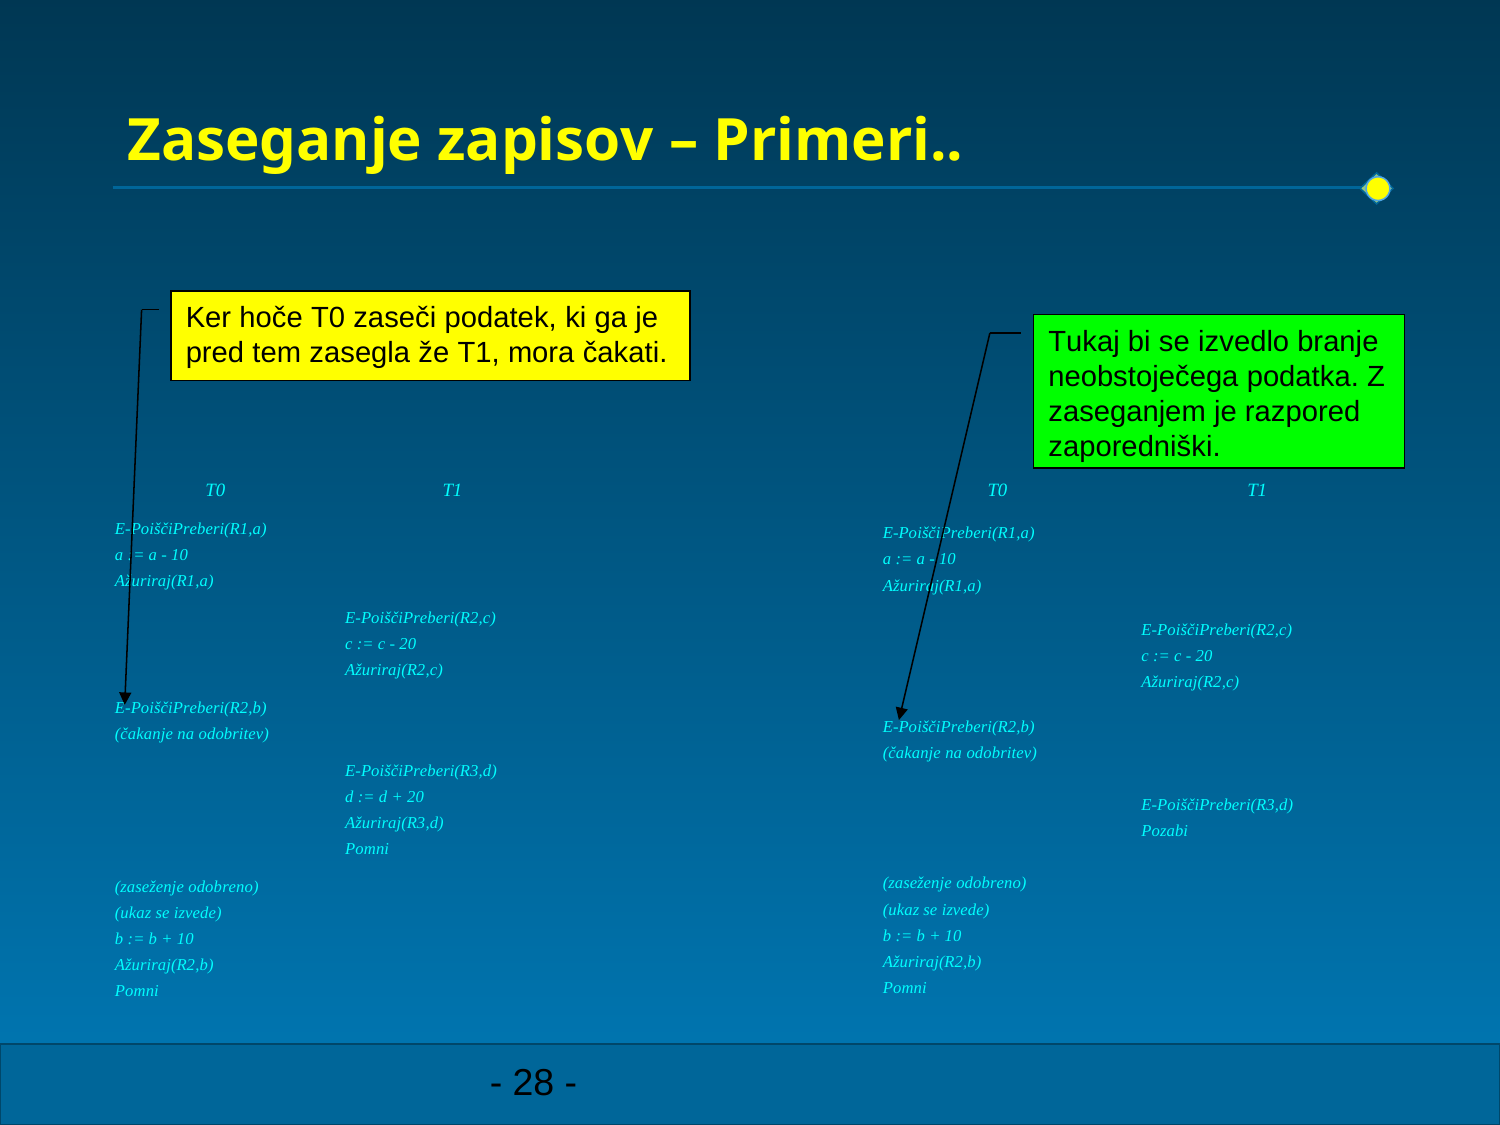

# Zaseganje zapisov – Primeri..
Ker hoče T0 zaseči podatek, ki ga je pred tem zasegla že T1, mora čakati.
Tukaj bi se izvedlo branje neobstoječega podatka. Z zaseganjem je razpored zaporedniški.
| T0 | T1 |
| --- | --- |
| E-PoiščiPreberi(R1,a) a := a - 10 Ažuriraj(R1,a) | |
| | E-PoiščiPreberi(R2,c) c := c - 20 Ažuriraj(R2,c) |
| E-PoiščiPreberi(R2,b) (čakanje na odobritev) | |
| | E-PoiščiPreberi(R3,d) d := d + 20 Ažuriraj(R3,d) Pomni |
| (zaseženje odobreno) (ukaz se izvede) b := b + 10 Ažuriraj(R2,b) Pomni | |
| T0 | T1 |
| --- | --- |
| E-PoiščiPreberi(R1,a) a := a - 10 Ažuriraj(R1,a) | |
| | E-PoiščiPreberi(R2,c) c := c - 20 Ažuriraj(R2,c) |
| E-PoiščiPreberi(R2,b) (čakanje na odobritev) | |
| | E-PoiščiPreberi(R3,d) Pozabi |
| (zaseženje odobreno) (ukaz se izvede) b := b + 10 Ažuriraj(R2,b) Pomni | |